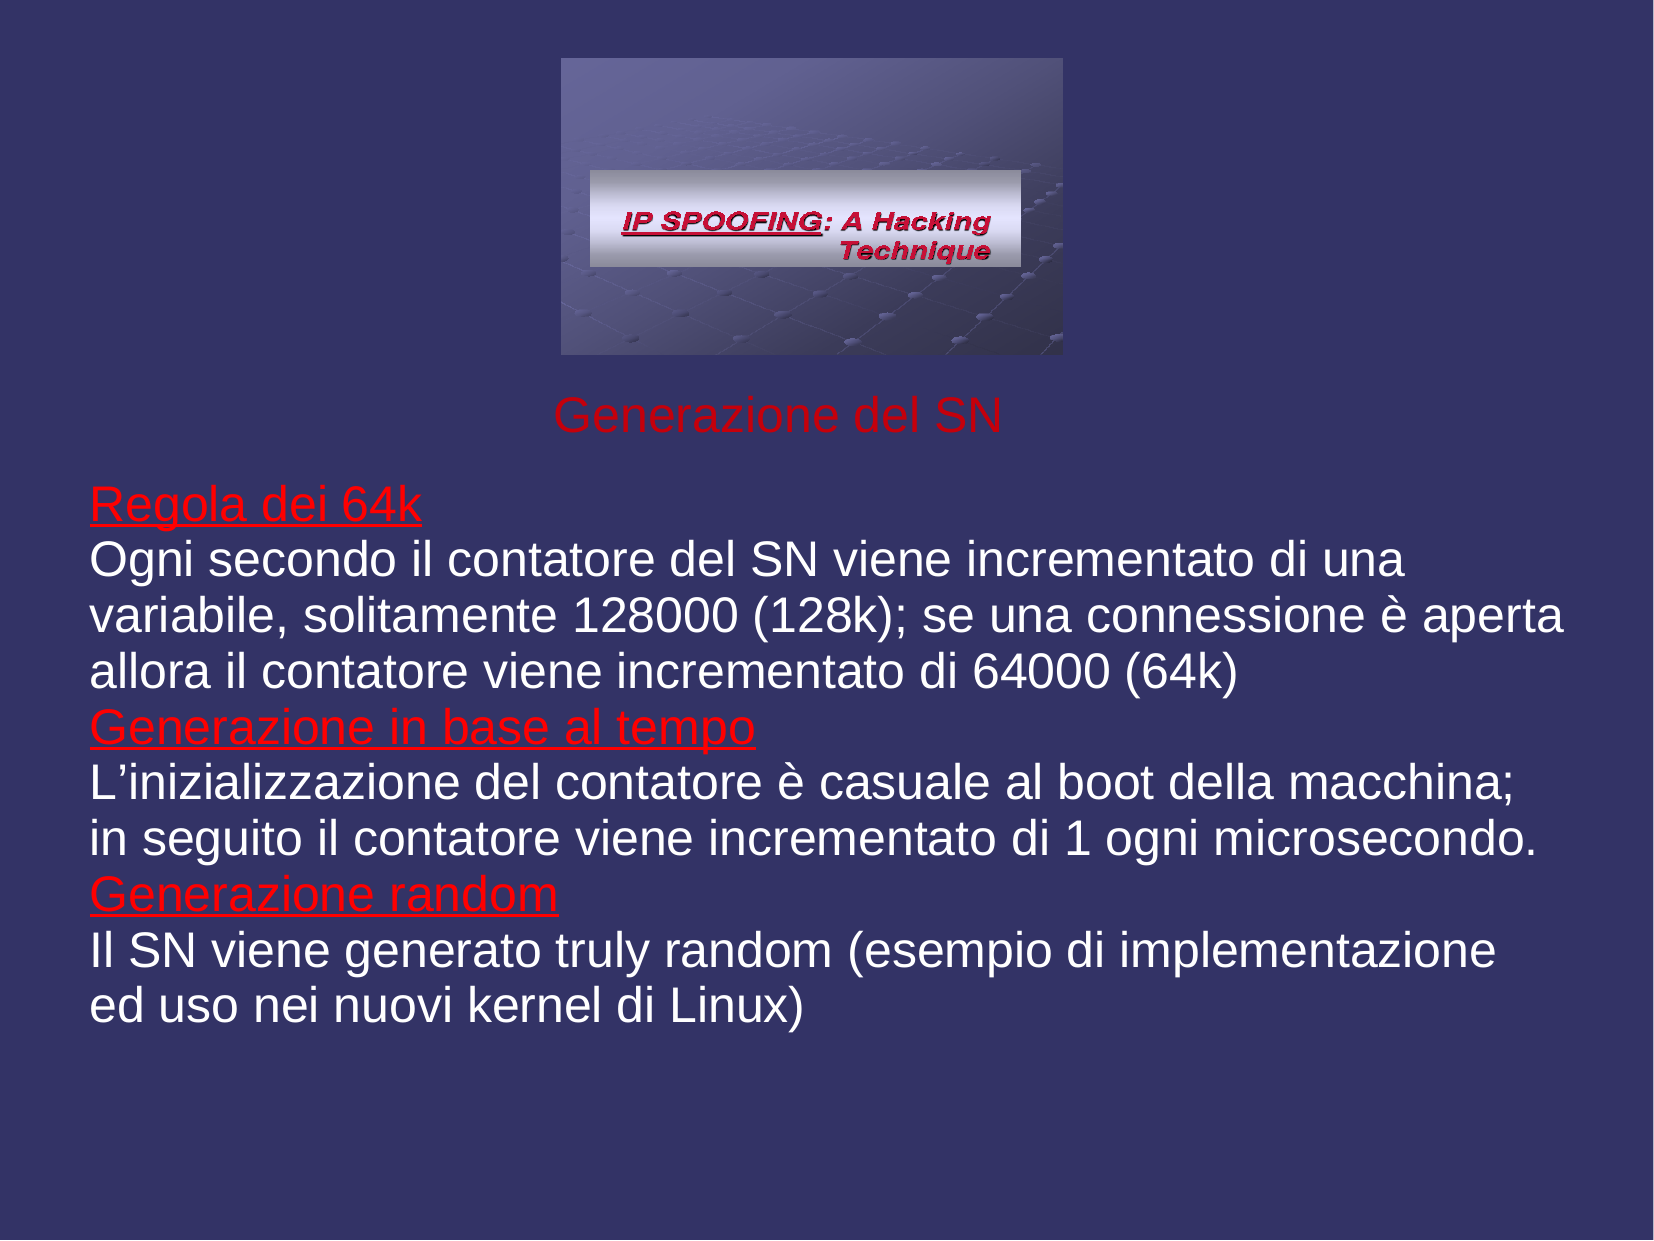

Generazione del SN
Regola dei 64k
Ogni secondo il contatore del SN viene incrementato di una
variabile, solitamente 128000 (128k); se una connessione è aperta
allora il contatore viene incrementato di 64000 (64k)
Generazione in base al tempo
L’inizializzazione del contatore è casuale al boot della macchina;
in seguito il contatore viene incrementato di 1 ogni microsecondo.
Generazione random
Il SN viene generato truly random (esempio di implementazione
ed uso nei nuovi kernel di Linux)